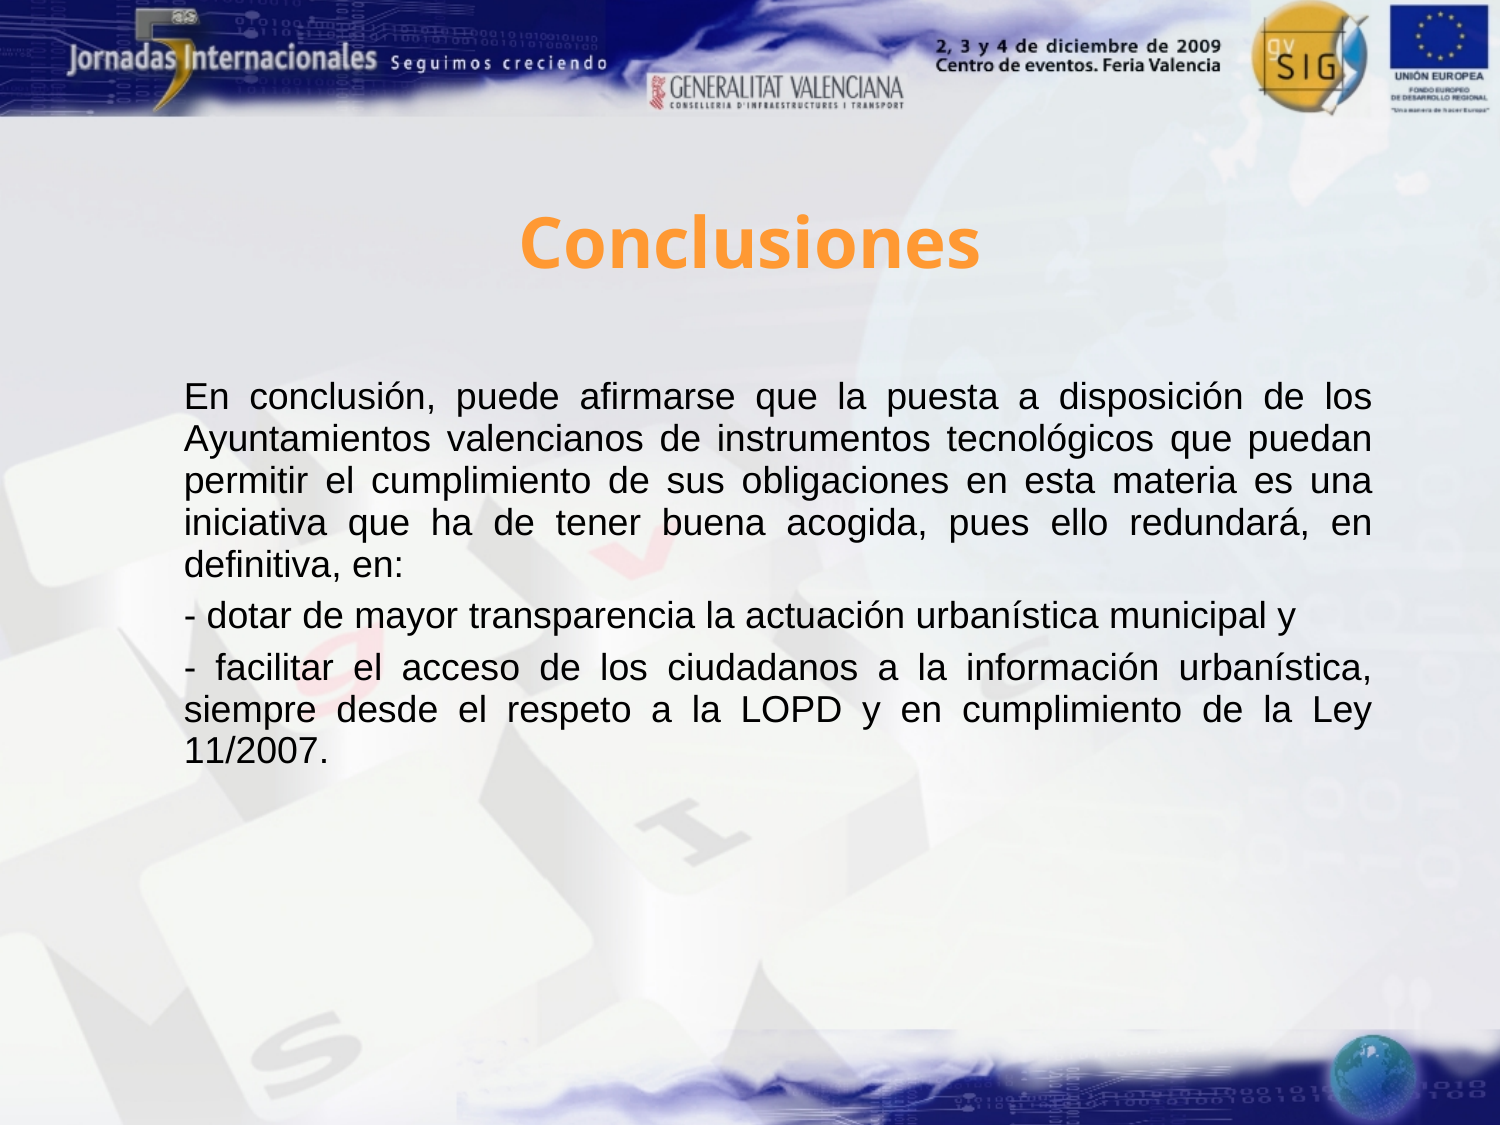

Conclusiones
# En conclusión, puede afirmarse que la puesta a disposición de los Ayuntamientos valencianos de instrumentos tecnológicos que puedan permitir el cumplimiento de sus obligaciones en esta materia es una iniciativa que ha de tener buena acogida, pues ello redundará, en definitiva, en:
	- dotar de mayor transparencia la actuación urbanística municipal y
	- facilitar el acceso de los ciudadanos a la información urbanística, siempre desde el respeto a la LOPD y en cumplimiento de la Ley 11/2007.